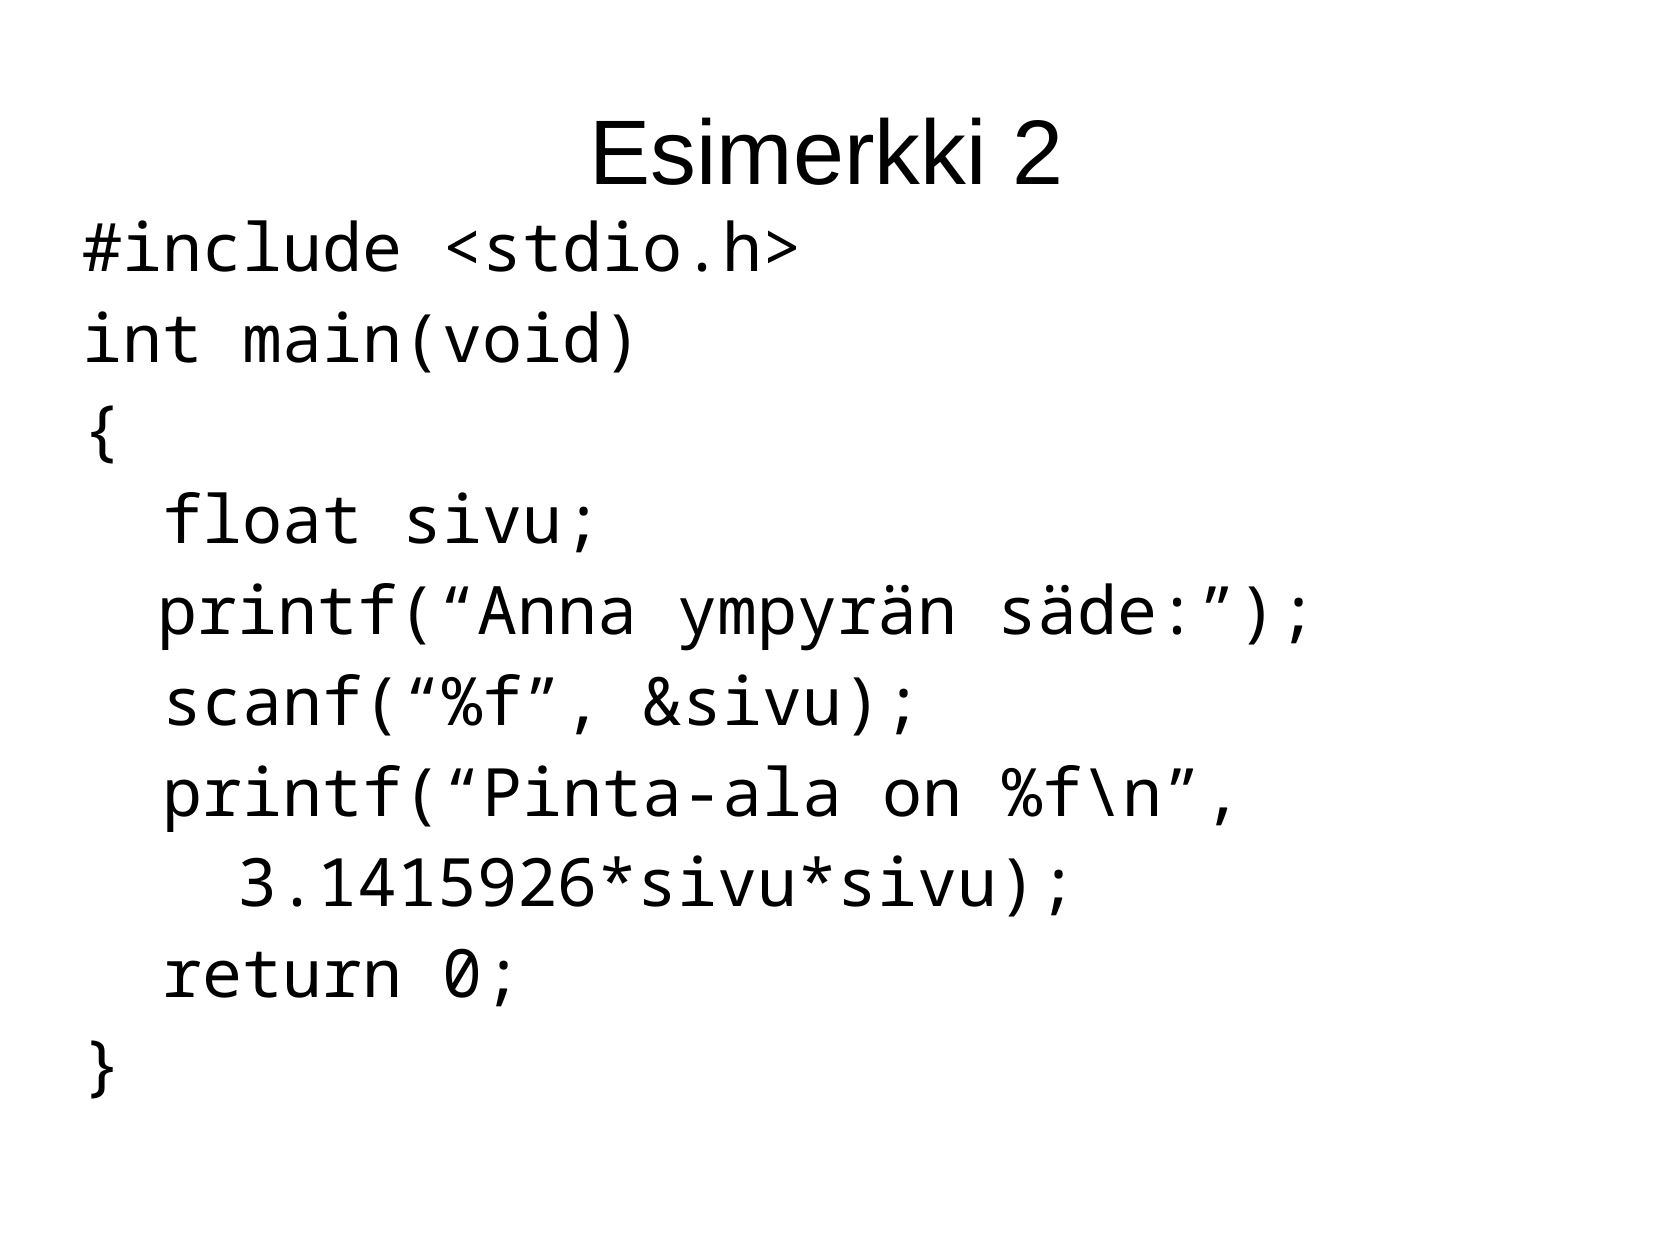

# Esimerkki 2
#include <stdio.h>
int main(void)
{
 float sivu;
	printf(“Anna ympyrän säde:”);
 scanf(“%f”, &sivu);
 printf(“Pinta-ala on %f\n”,
	 3.1415926*sivu*sivu);
 return 0;
}